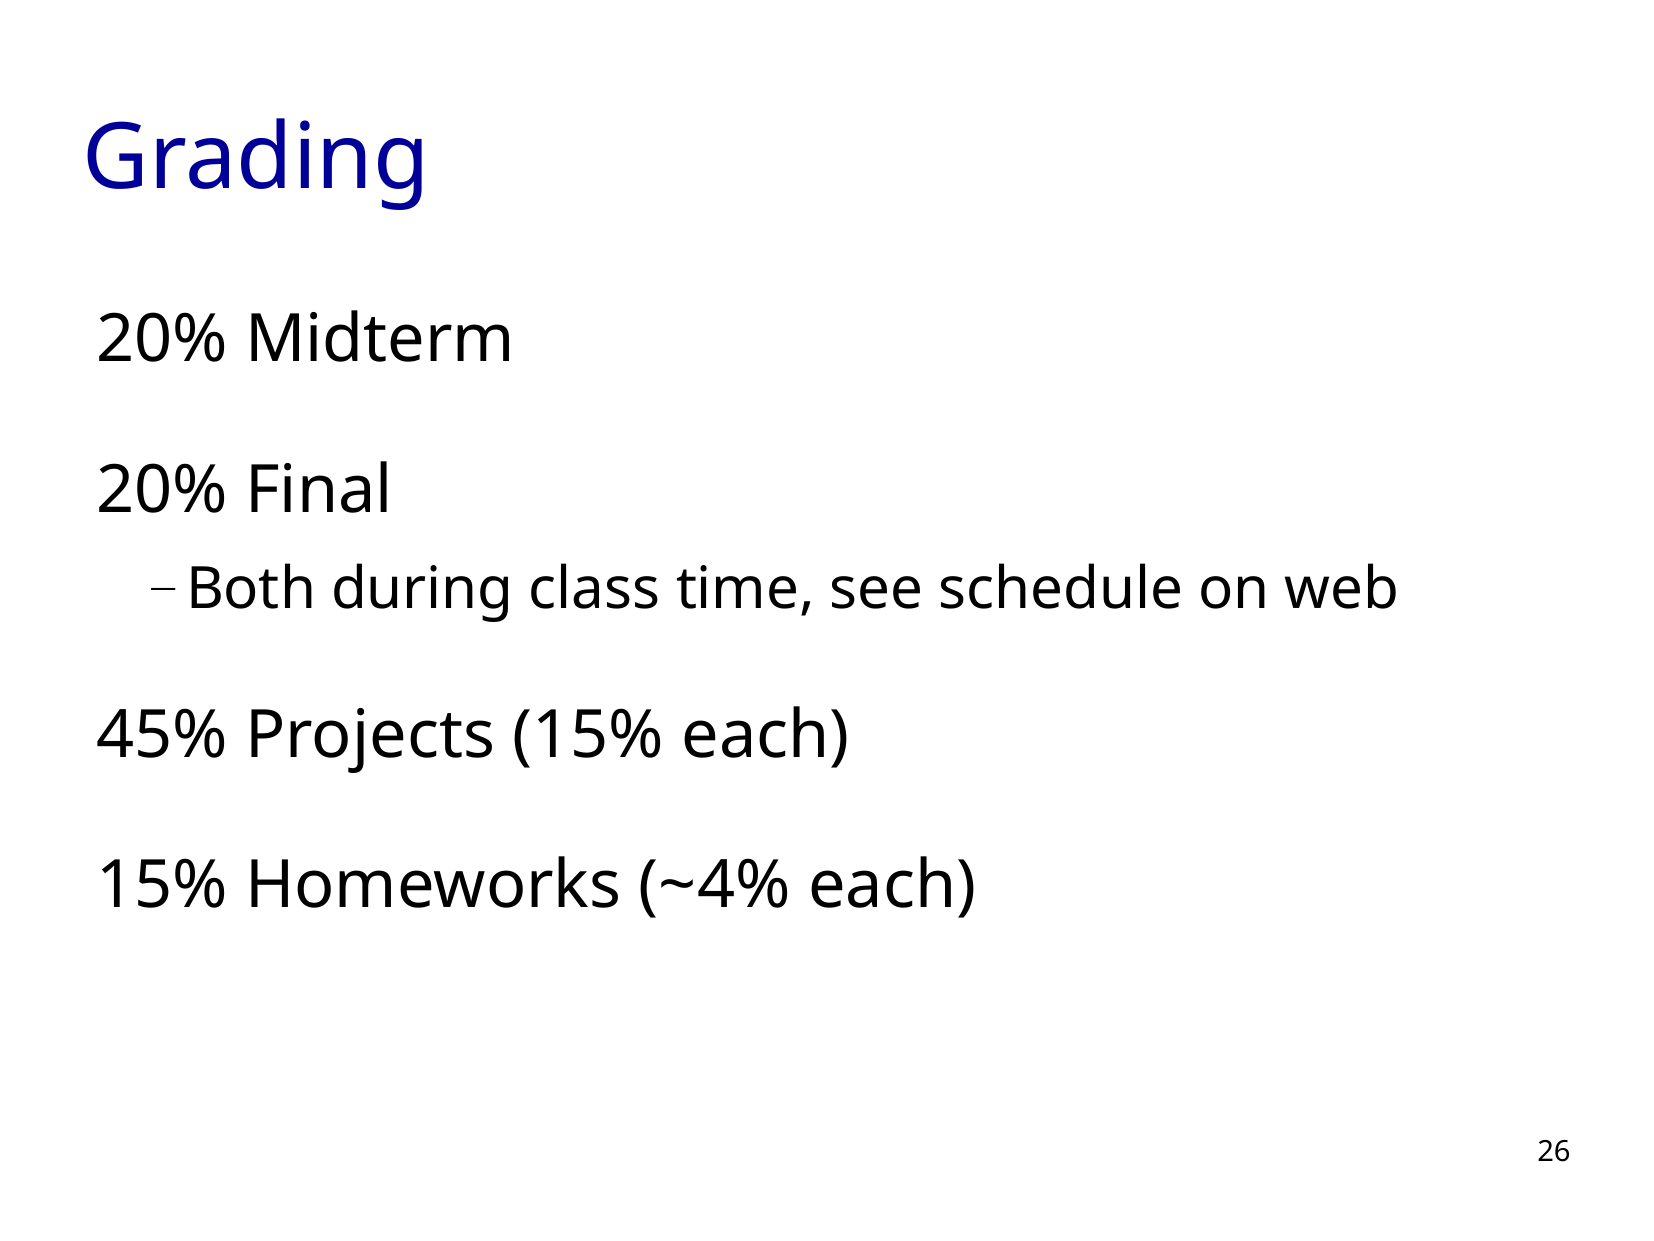

# Grading
20% Midterm
20% Final
Both during class time, see schedule on web
45% Projects (15% each)
15% Homeworks (~4% each)
26